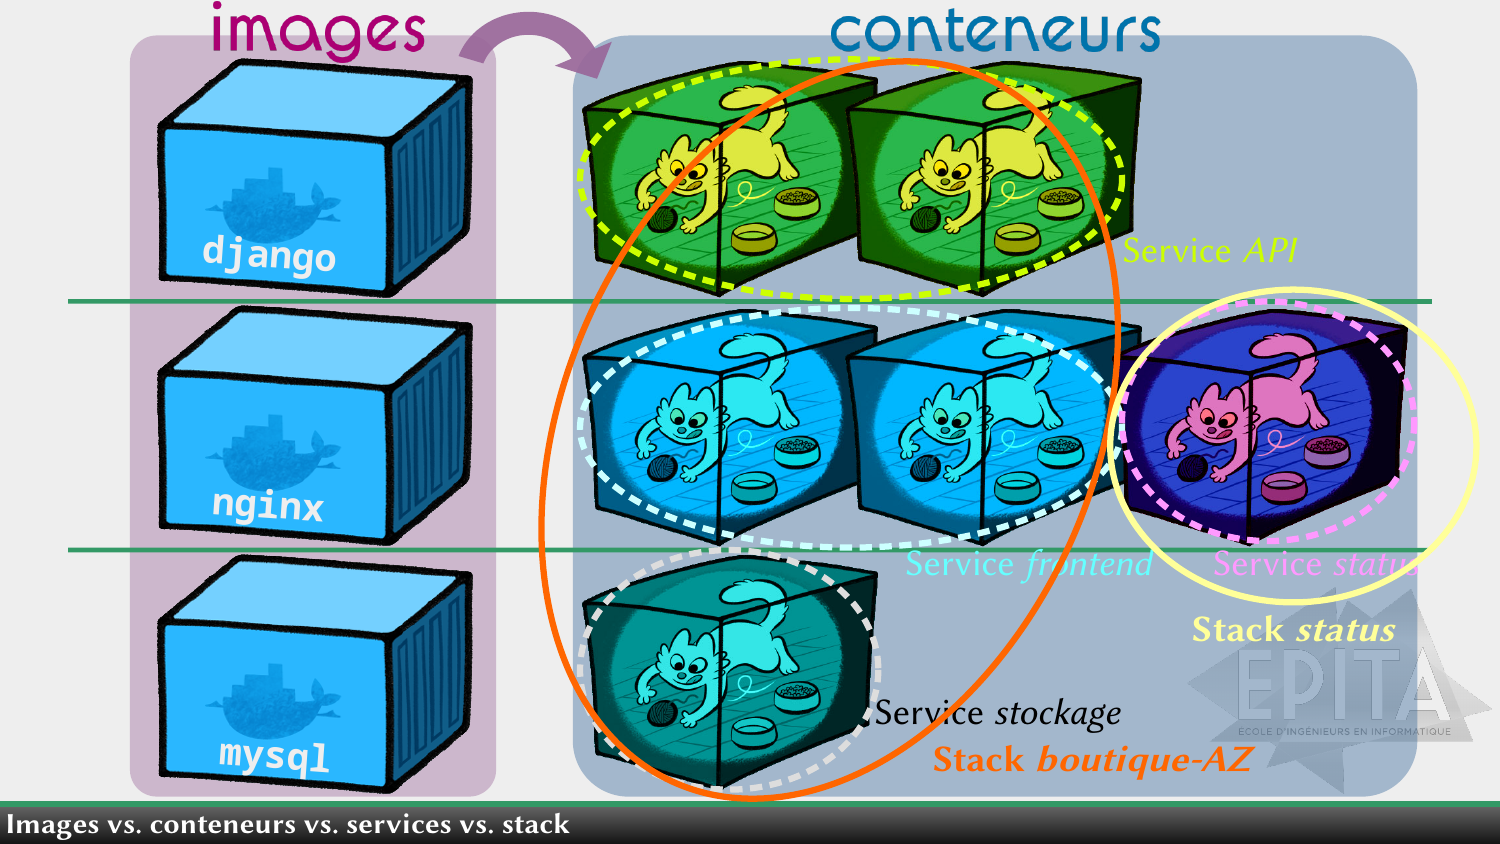

Service API
django
nginx
Service frontend
Service status
Stack status
Service stockage
mysql
Stack boutique-AZ
# Images vs. conteneurs vs. services vs. stack